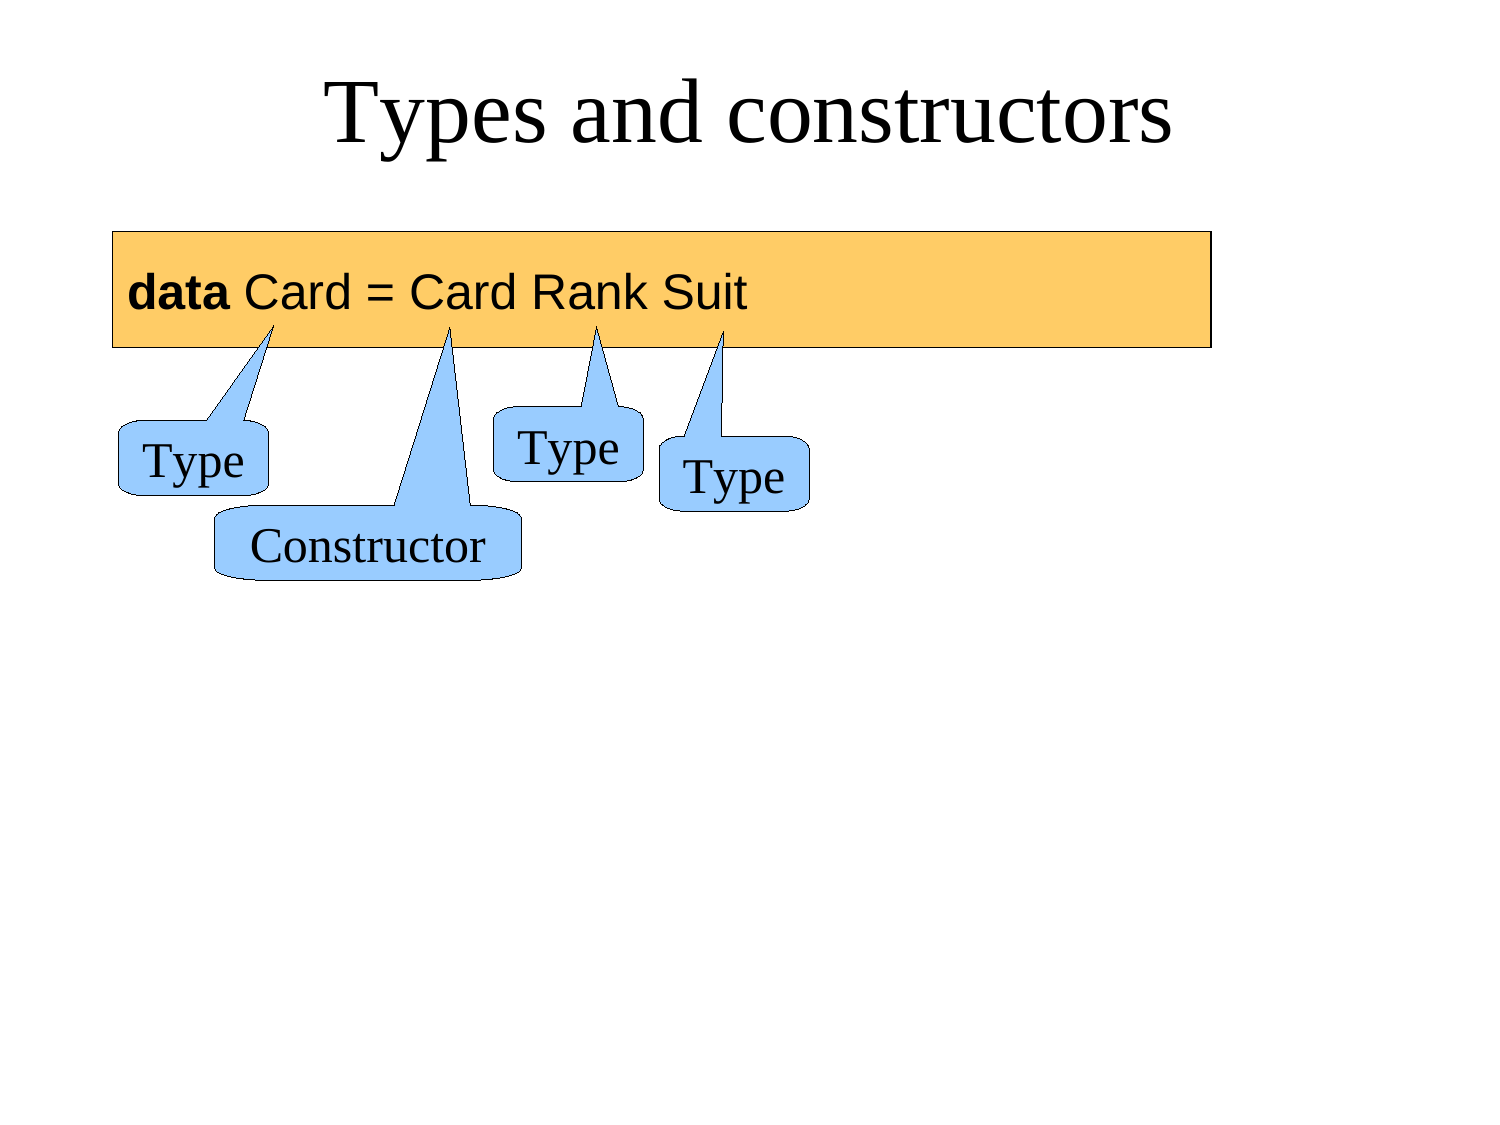

# Types and constructors
data Card = Card Rank Suit
Type
Type
Type
Constructor